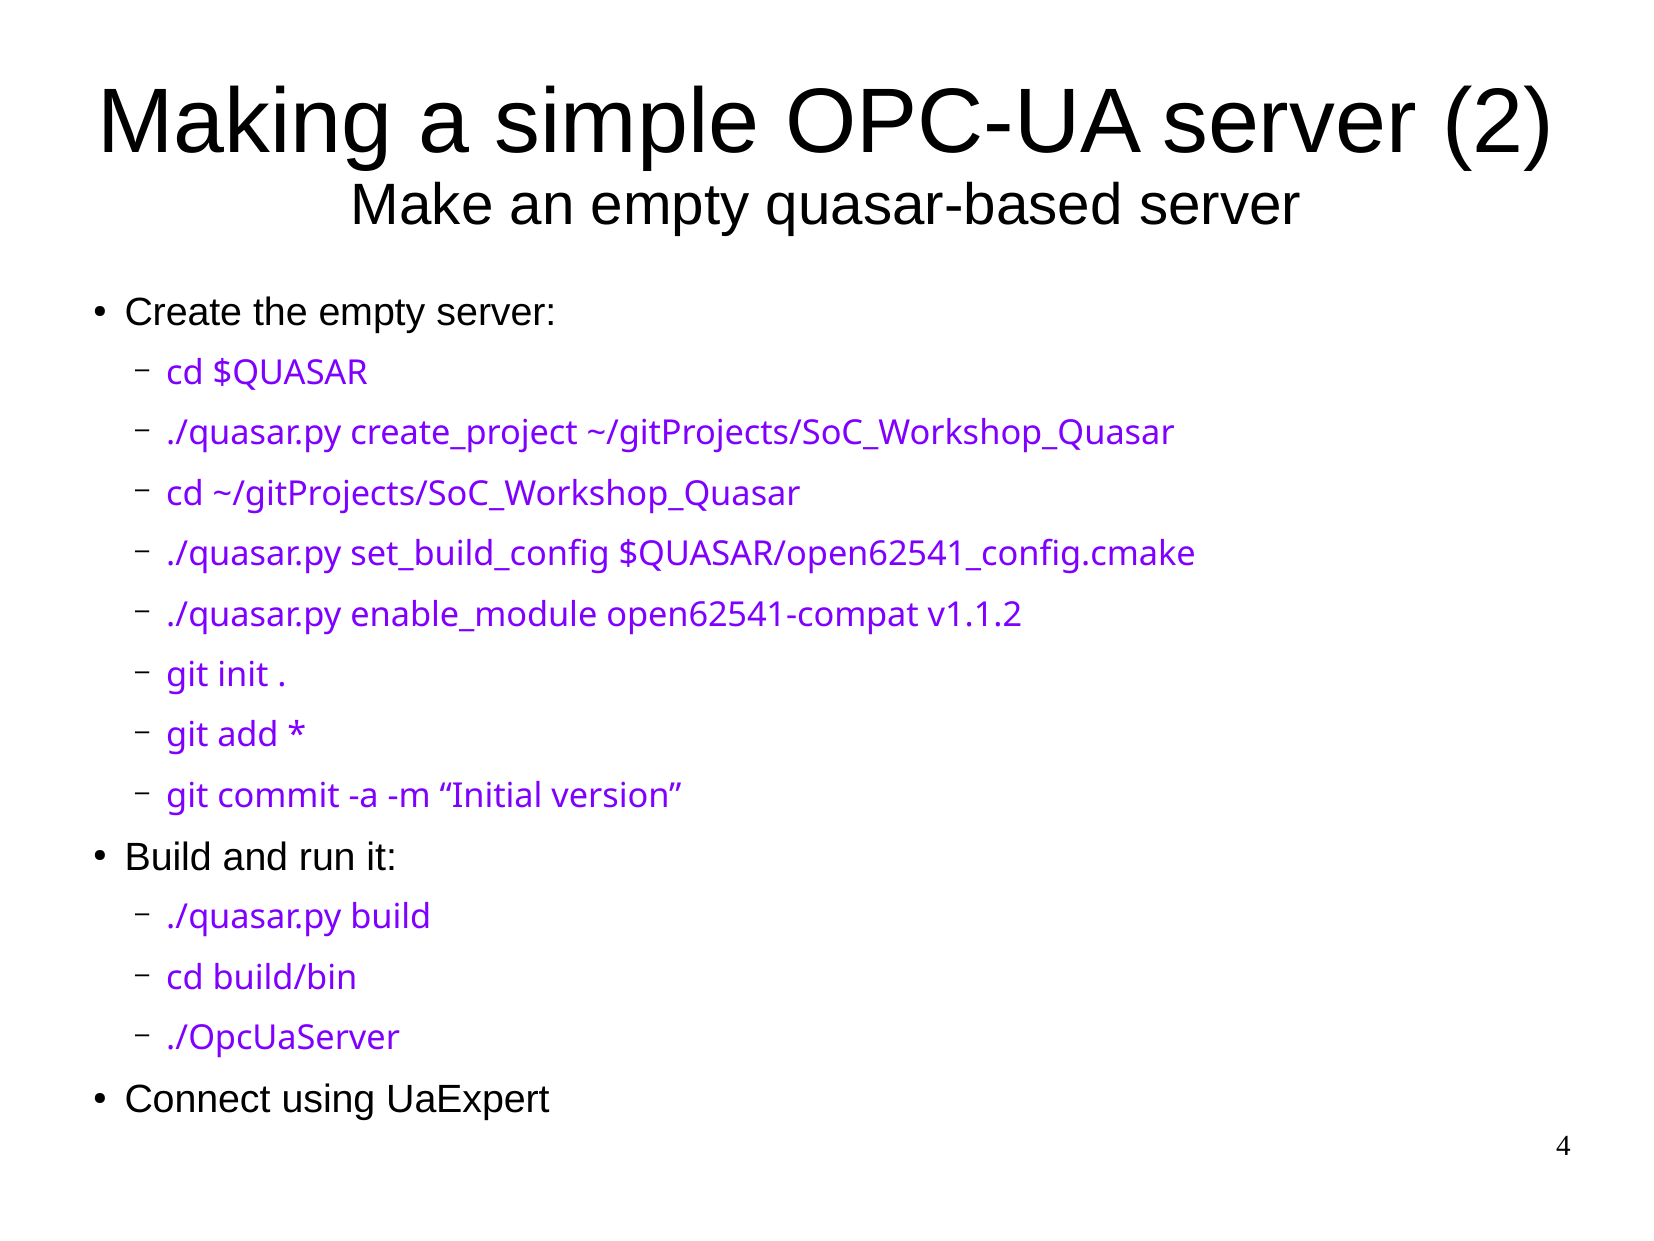

# Making a simple OPC-UA server (2) Make an empty quasar-based server
Create the empty server:
cd $QUASAR
./quasar.py create_project ~/gitProjects/SoC_Workshop_Quasar
cd ~/gitProjects/SoC_Workshop_Quasar
./quasar.py set_build_config $QUASAR/open62541_config.cmake
./quasar.py enable_module open62541-compat v1.1.2
git init .
git add *
git commit -a -m “Initial version”
Build and run it:
./quasar.py build
cd build/bin
./OpcUaServer
Connect using UaExpert
4